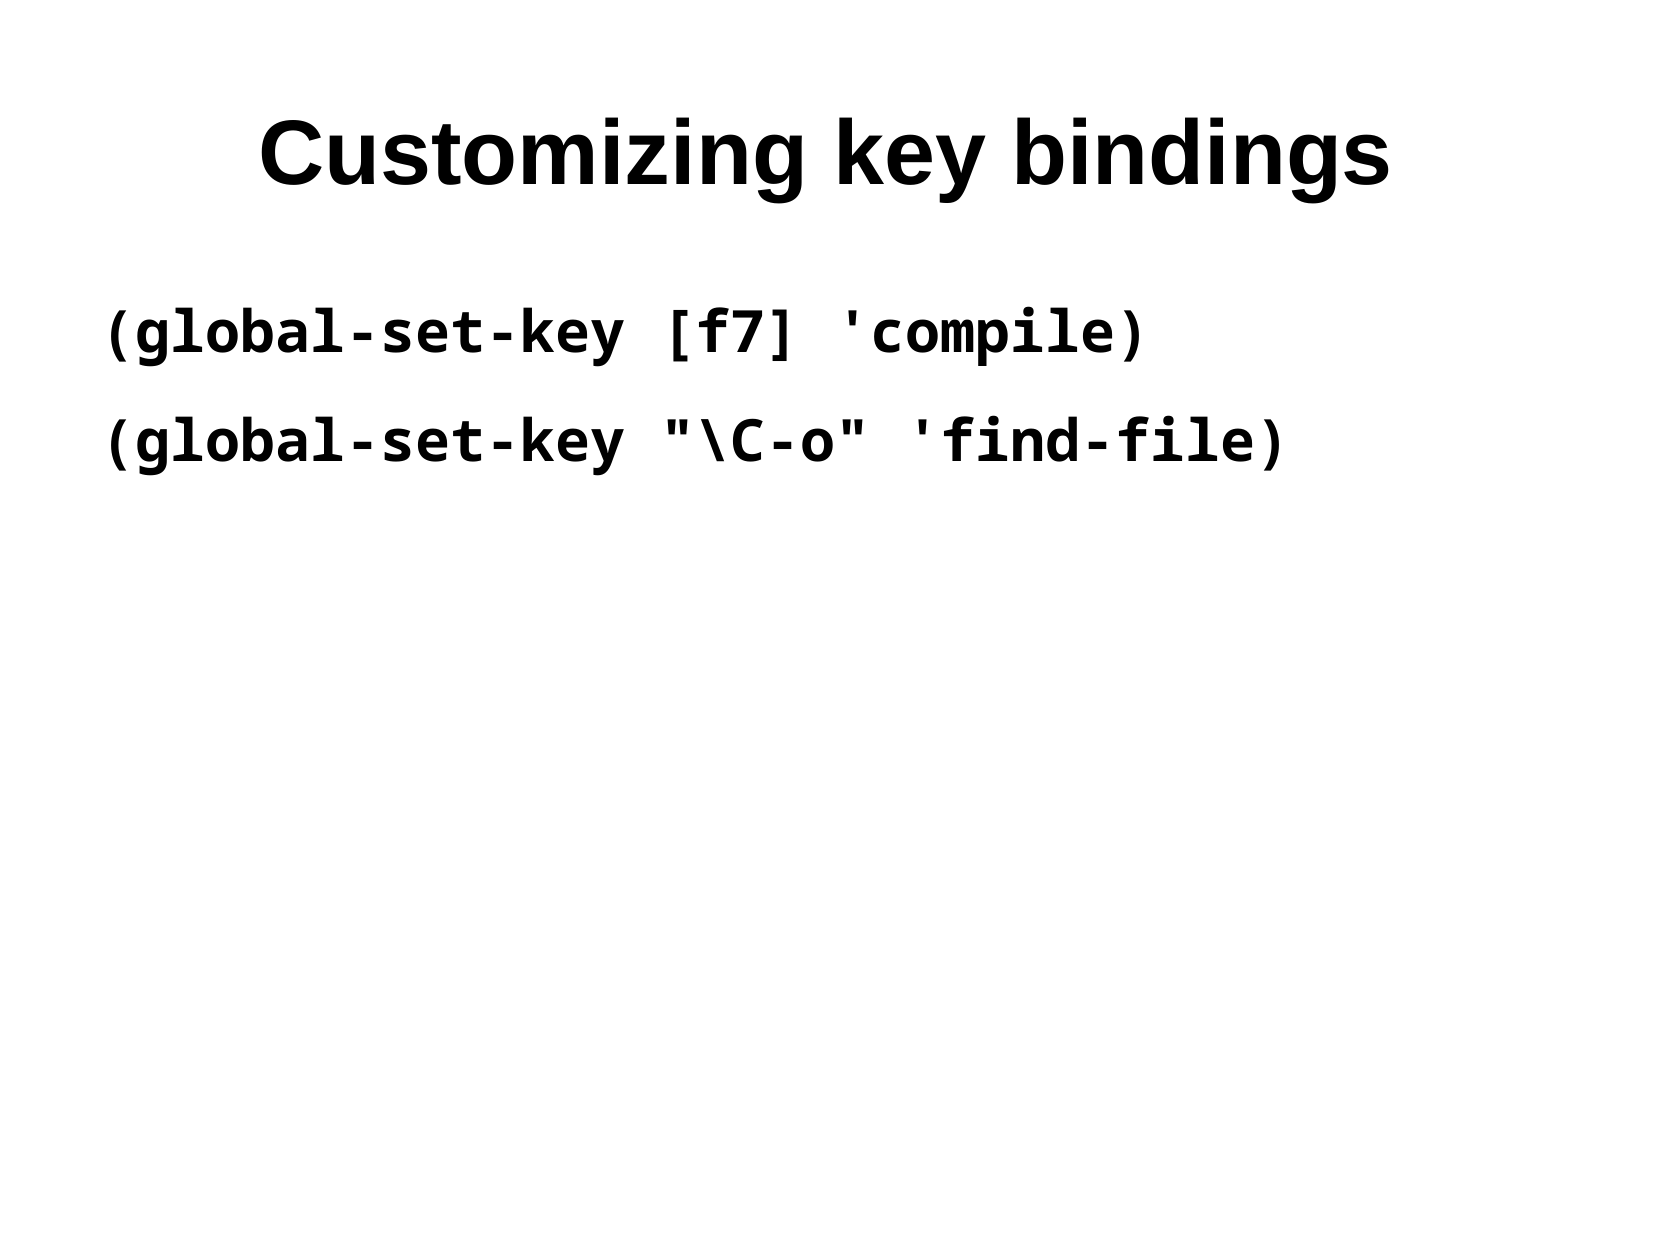

# Customizing key bindings
(global-set-key [f7] 'compile)
(global-set-key "\C-o" 'find-file)